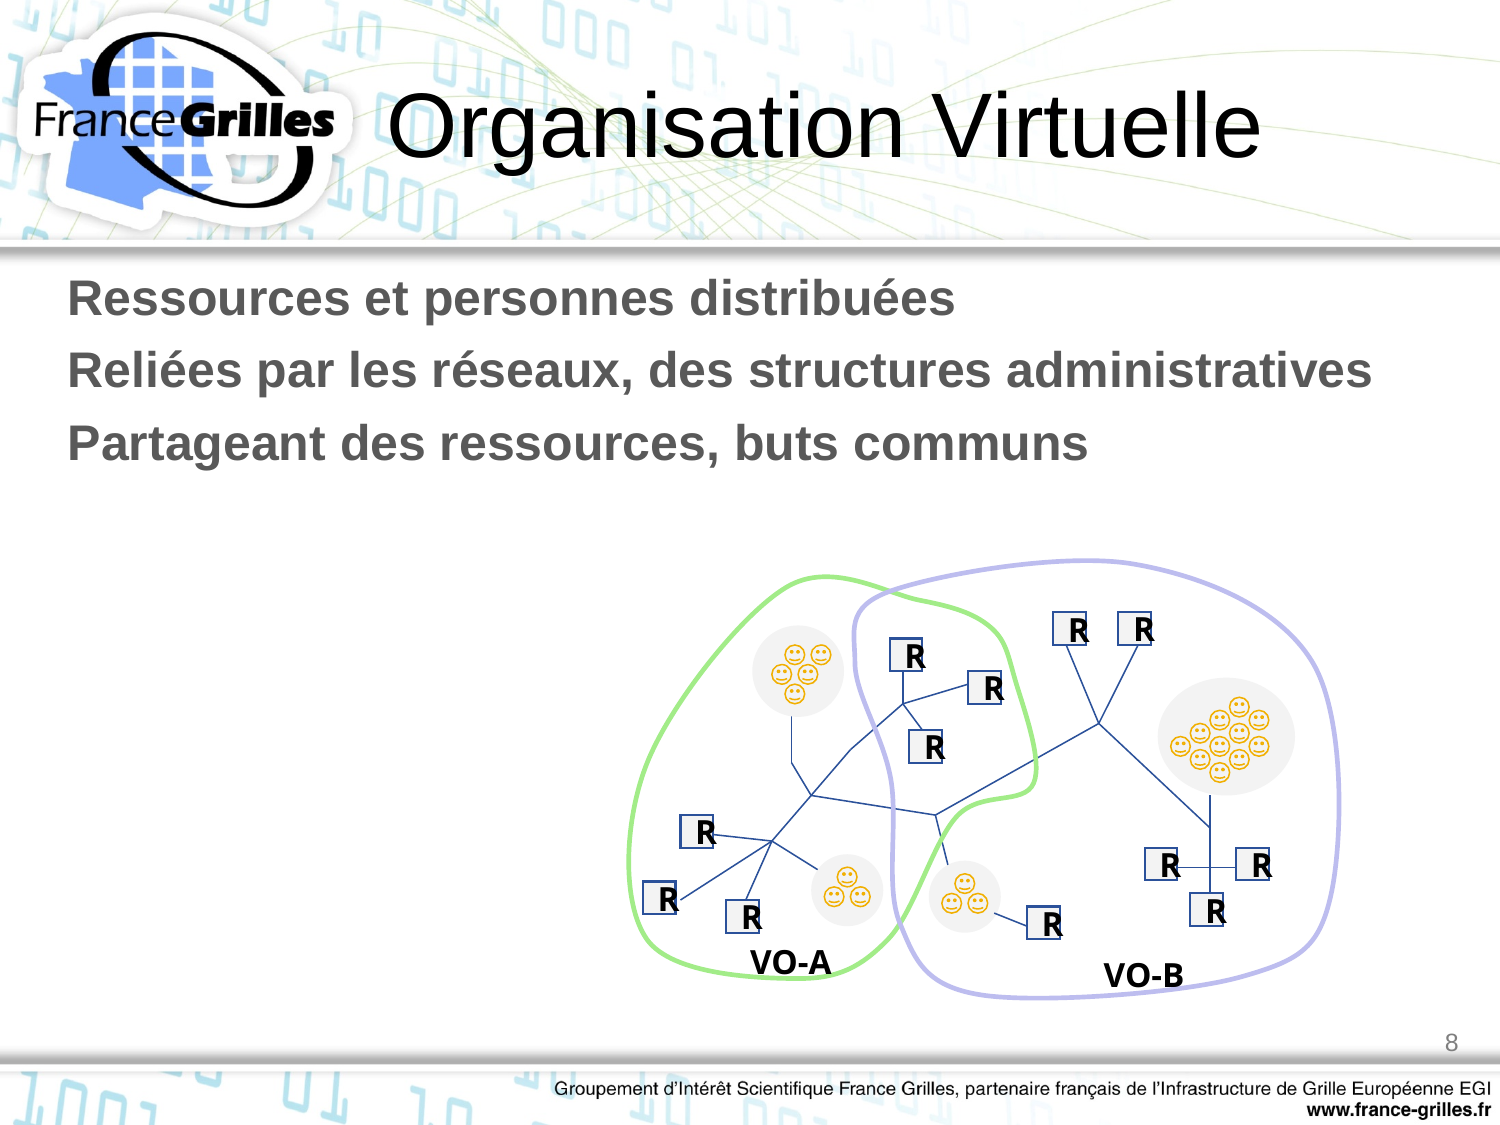

# Organisation Virtuelle
Ressources et personnes distribuées
Reliées par les réseaux, des structures administratives
Partageant des ressources, buts communs
R
R
R
R
R
R
R
R
R
R
R
R
VO-A
VO-B
8
Introduction aux grilles